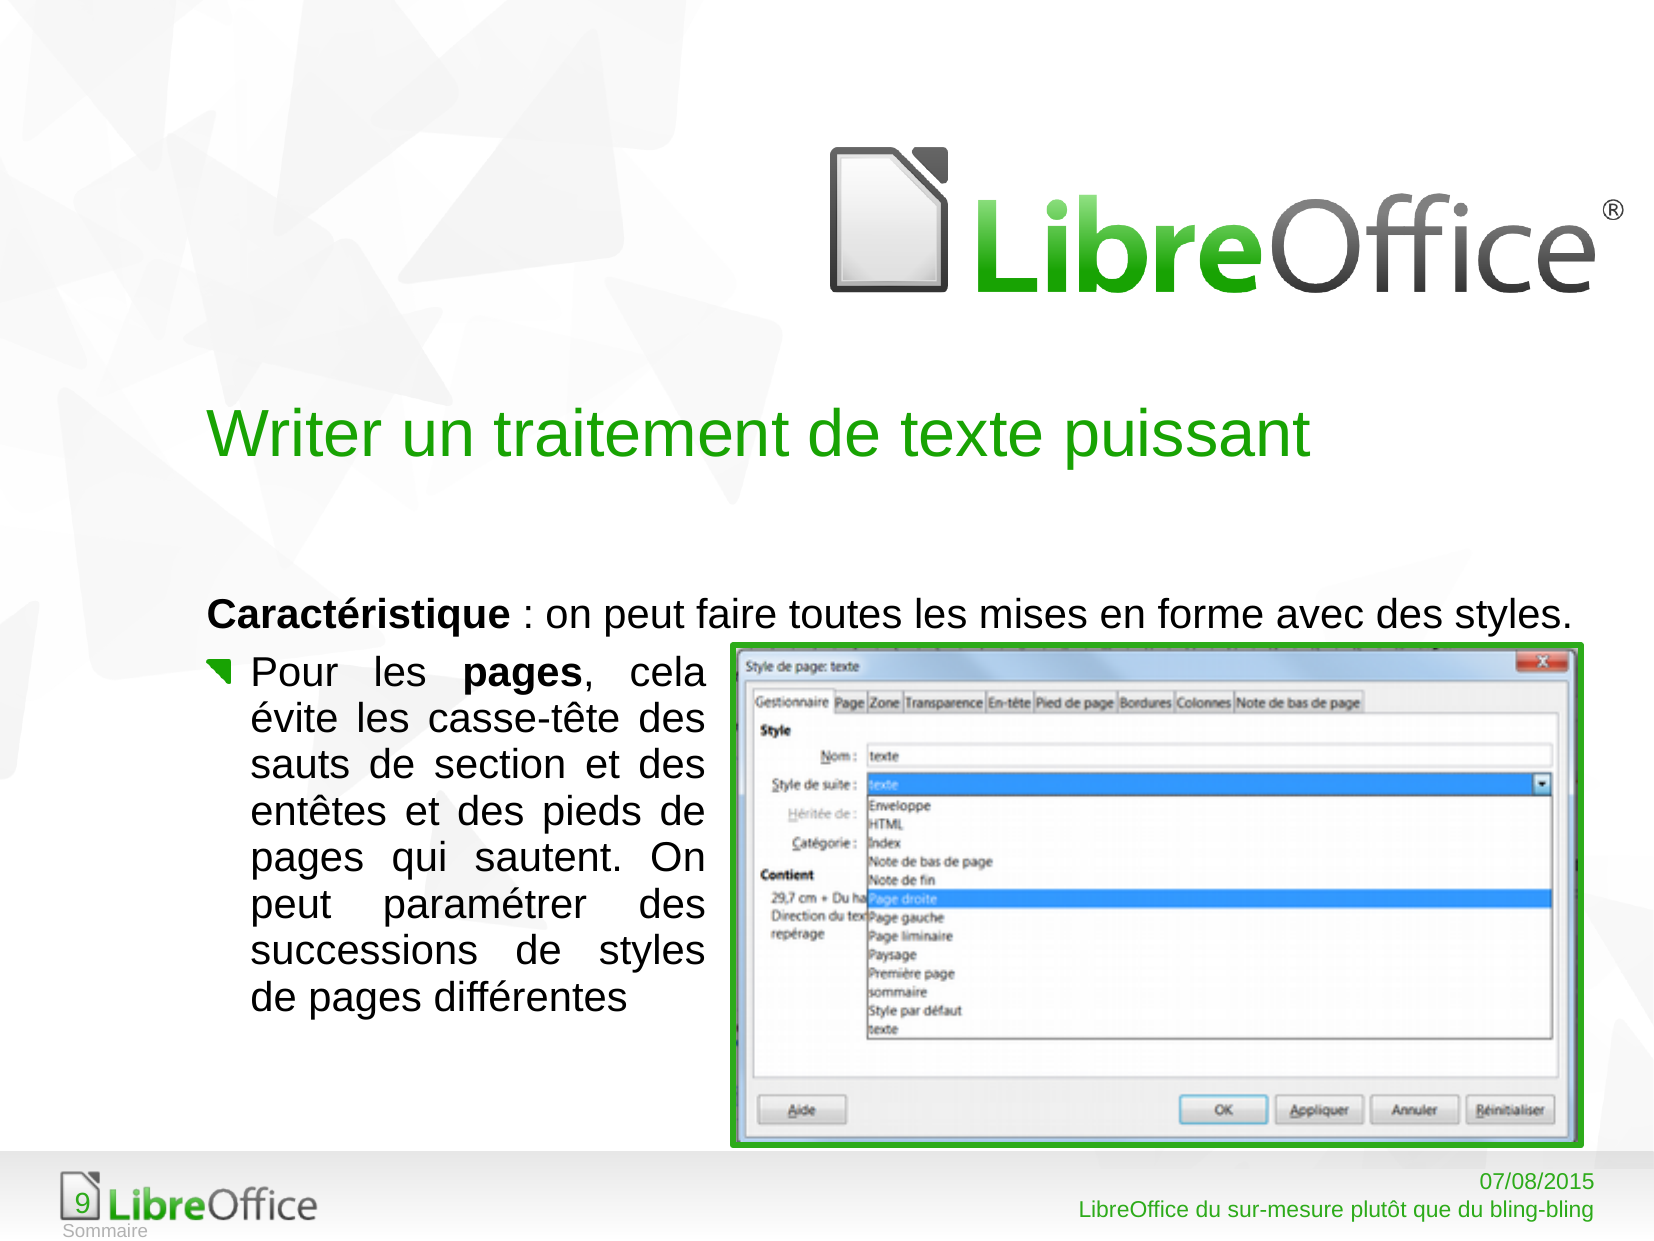

# Writer un traitement de texte puissant
Caractéristique : on peut faire toutes les mises en forme avec des styles.
Pour les pages, cela évite les casse-tête des sauts de section et des entêtes et des pieds de pages qui sautent. On peut paramétrer des successions de styles de pages différentes
07/08/2015
9
LibreOffice du sur-mesure plutôt que du bling-bling